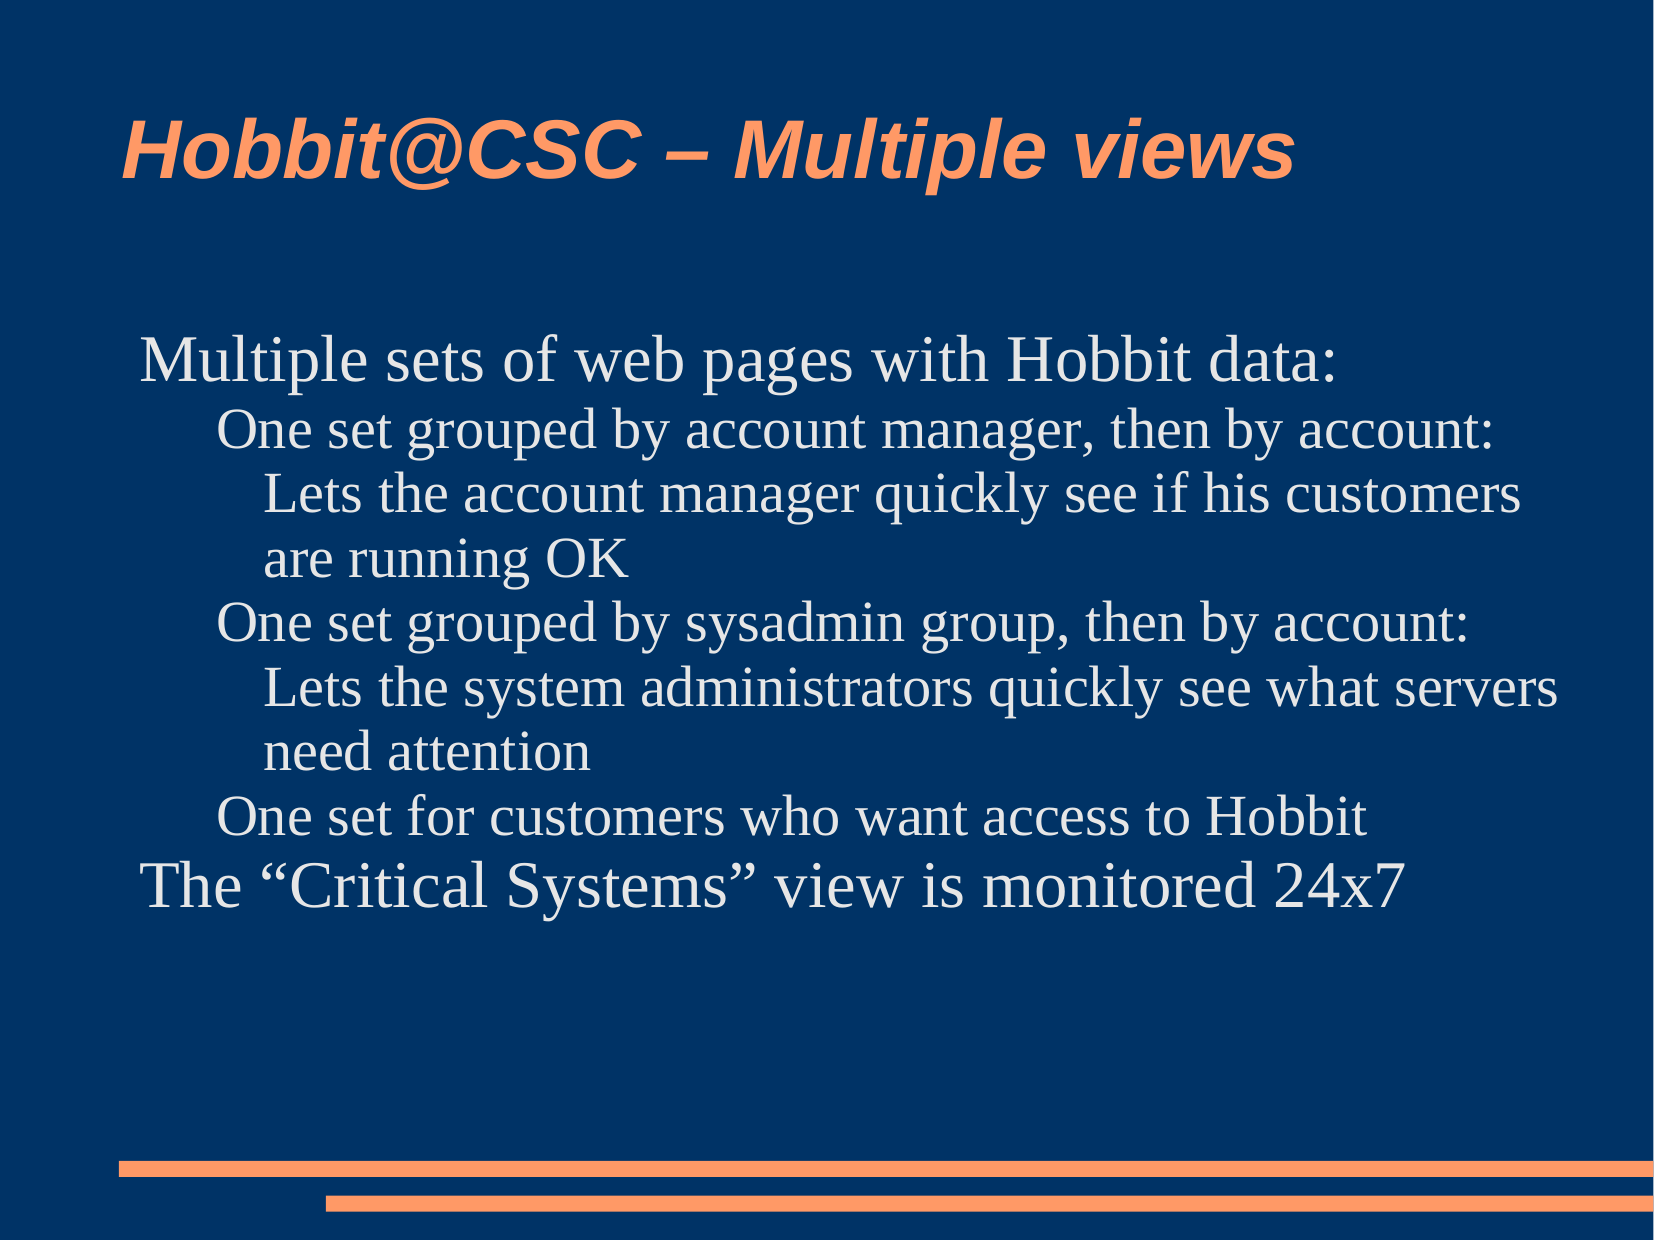

# Hobbit@CSC – Multiple views
Multiple sets of web pages with Hobbit data:
One set grouped by account manager, then by account: Lets the account manager quickly see if his customers are running OK
One set grouped by sysadmin group, then by account: Lets the system administrators quickly see what servers need attention
One set for customers who want access to Hobbit
The “Critical Systems” view is monitored 24x7